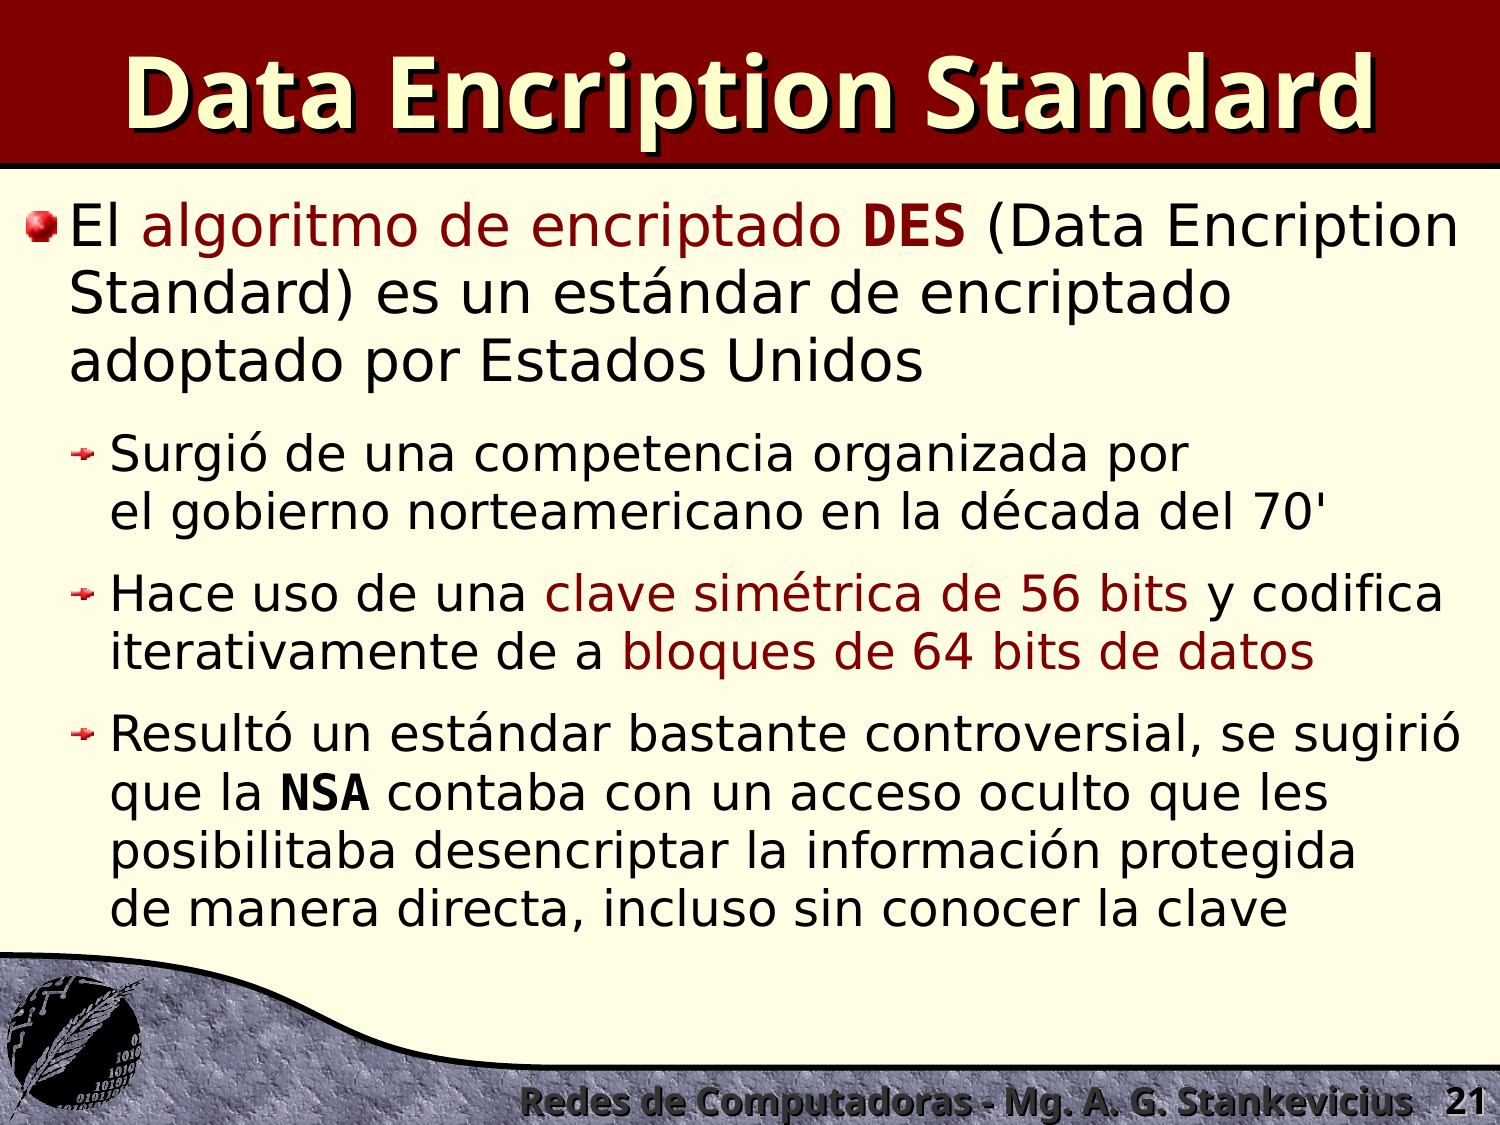

# Data Encription Standard
El algoritmo de encriptado DES (Data Encription Standard) es un estándar de encriptado adoptado por Estados Unidos
Surgió de una competencia organizada por
el gobierno norteamericano en la década del 70'
Hace uso de una clave simétrica de 56 bits y codifica iterativamente de a bloques de 64 bits de datos
Resultó un estándar bastante controversial, se sugirió que la NSA contaba con un acceso oculto que les posibilitaba desencriptar la información protegida
de manera directa, incluso sin conocer la clave
21